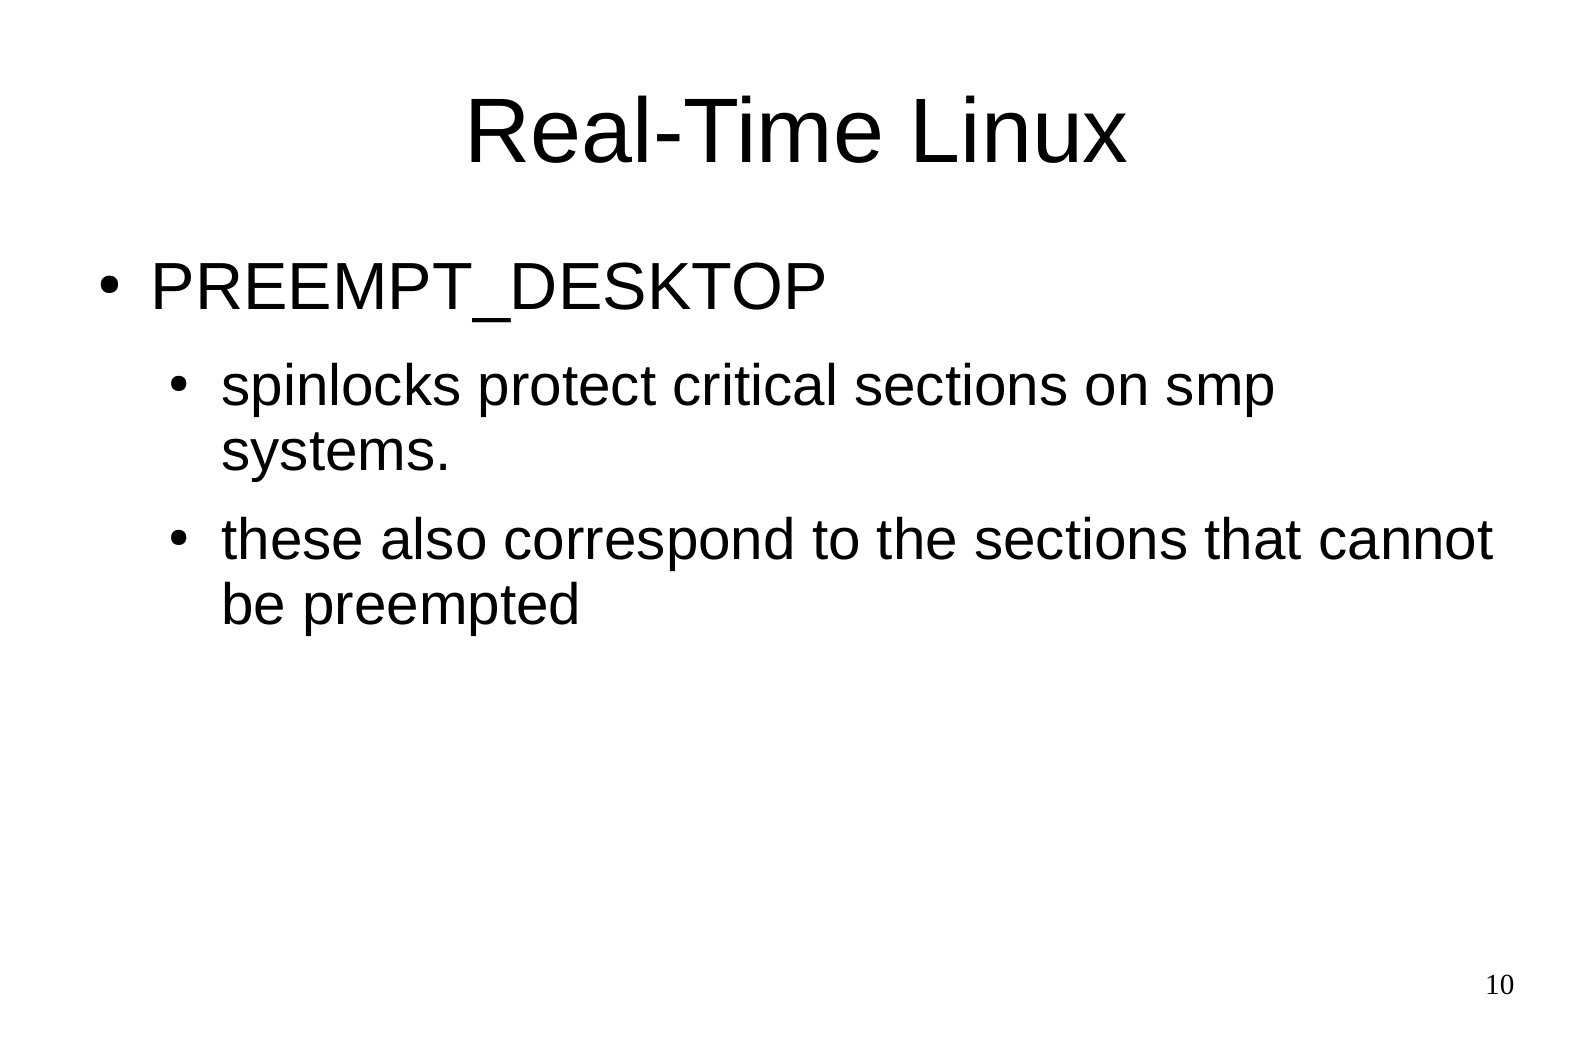

# Real-Time Linux
PREEMPT_DESKTOP
spinlocks protect critical sections on smp systems.
these also correspond to the sections that cannot be preempted
10